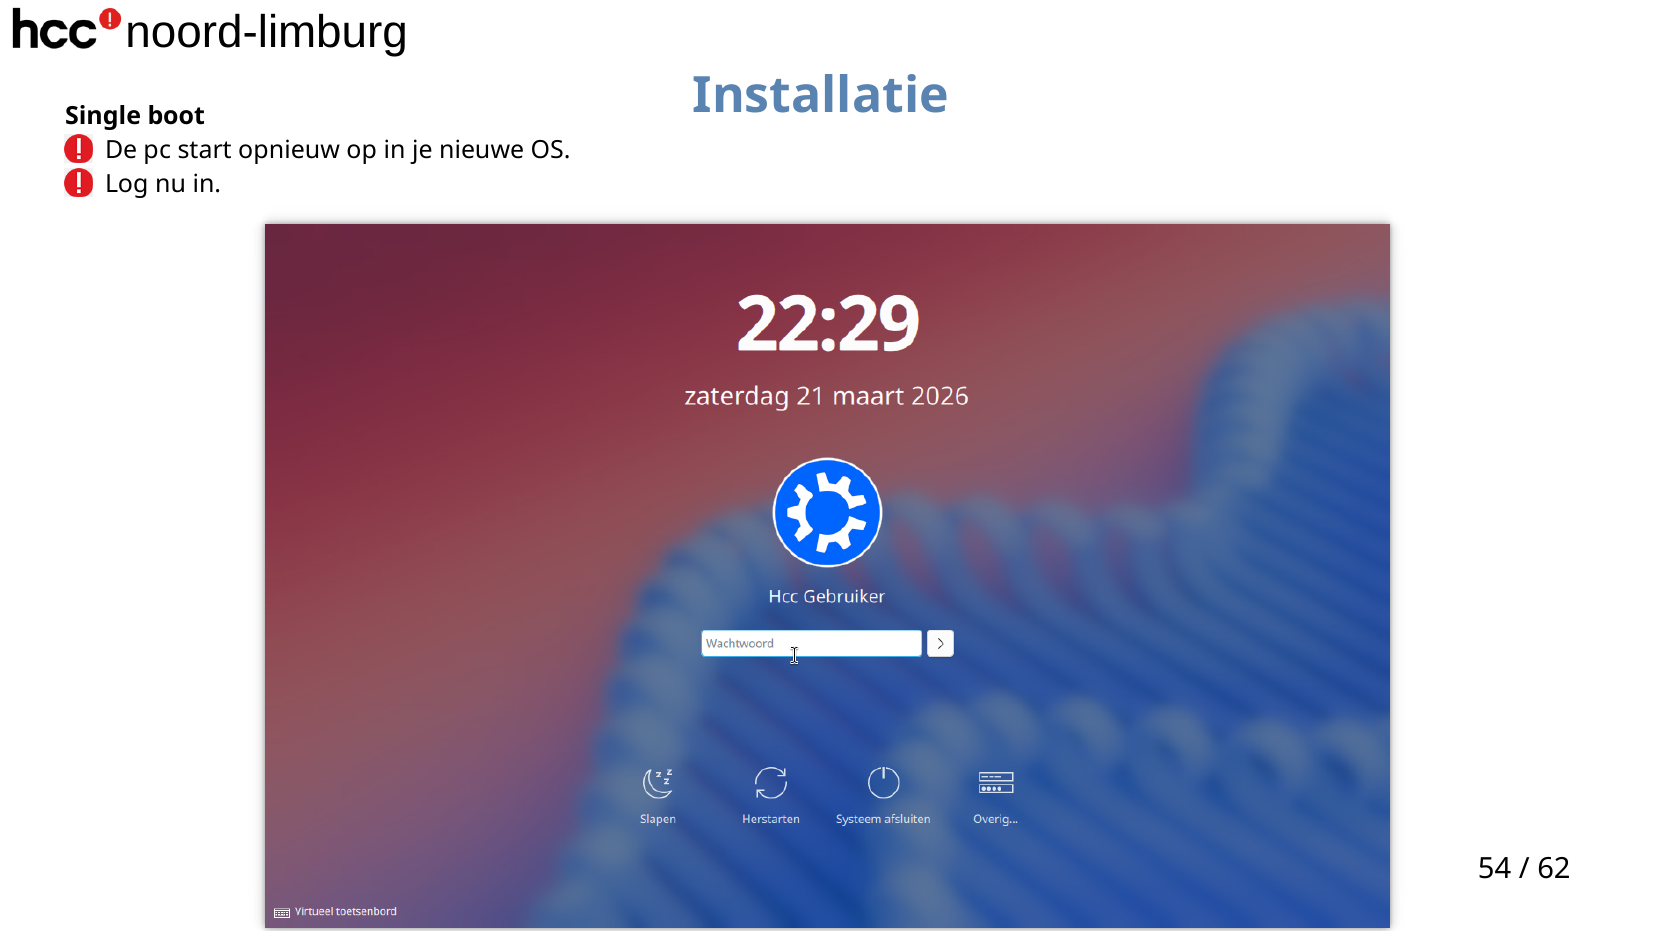

# Installatie
Single boot
 De pc start opnieuw op in je nieuwe OS.
 Log nu in.
54